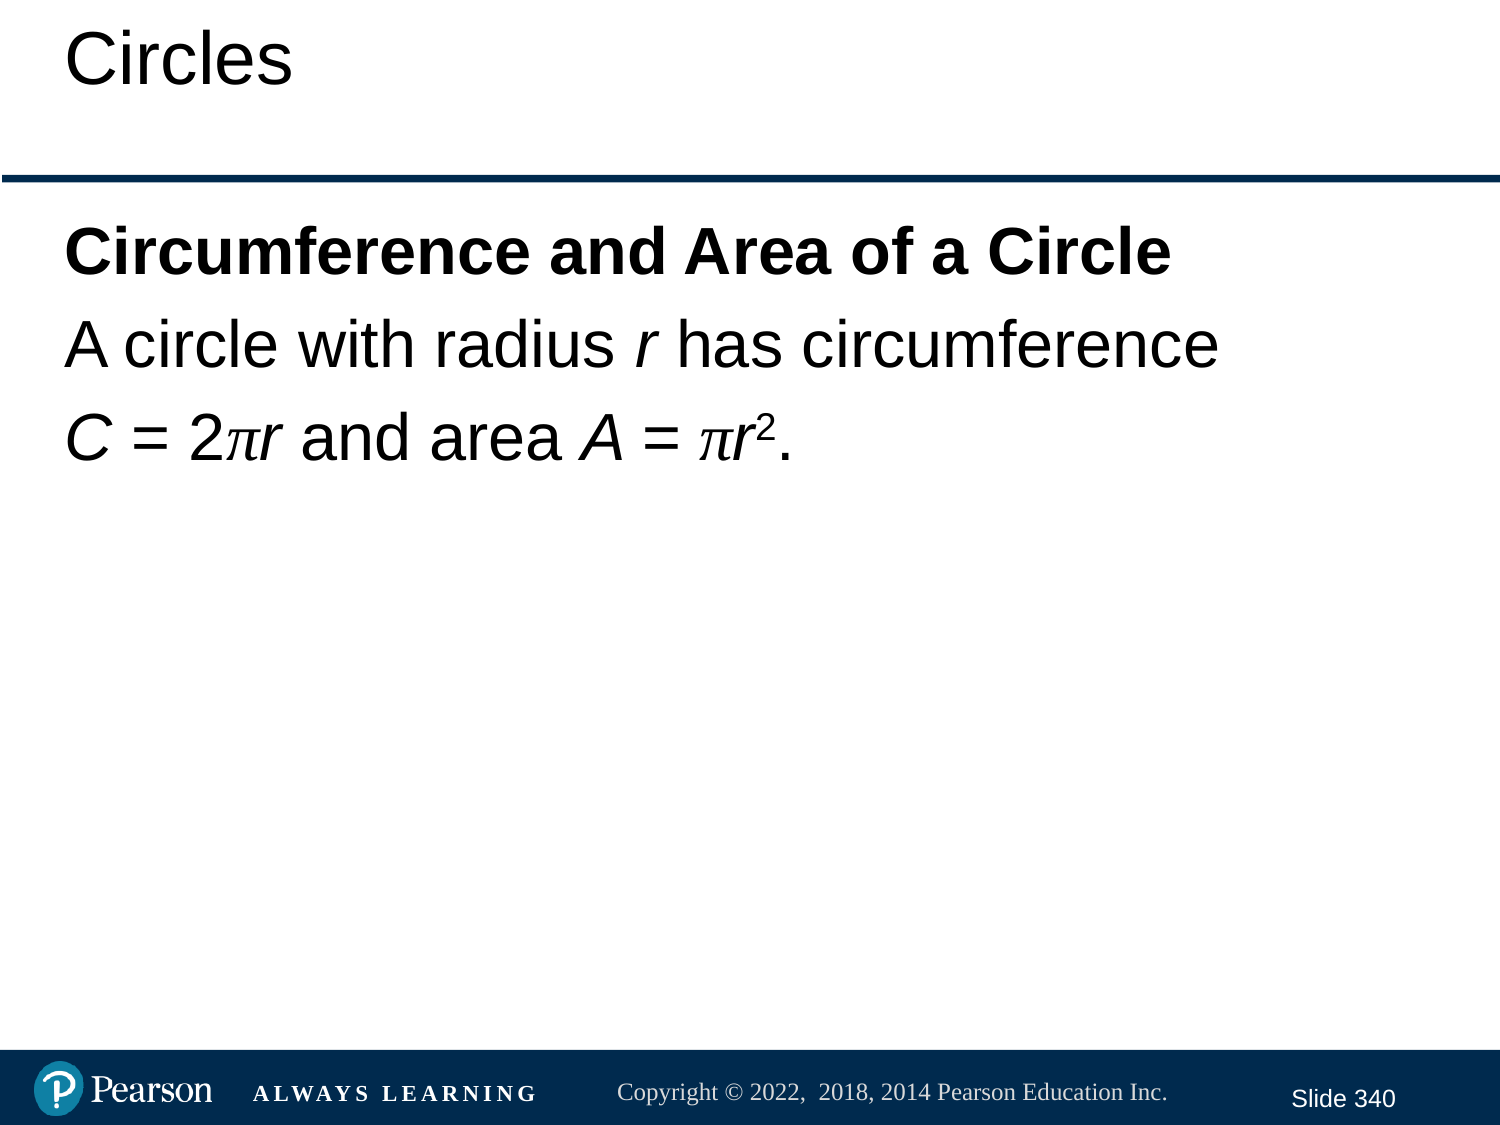

# Circles
Circumference and Area of a Circle
A circle with radius r has circumference
C = 2πr and area A = πr2.